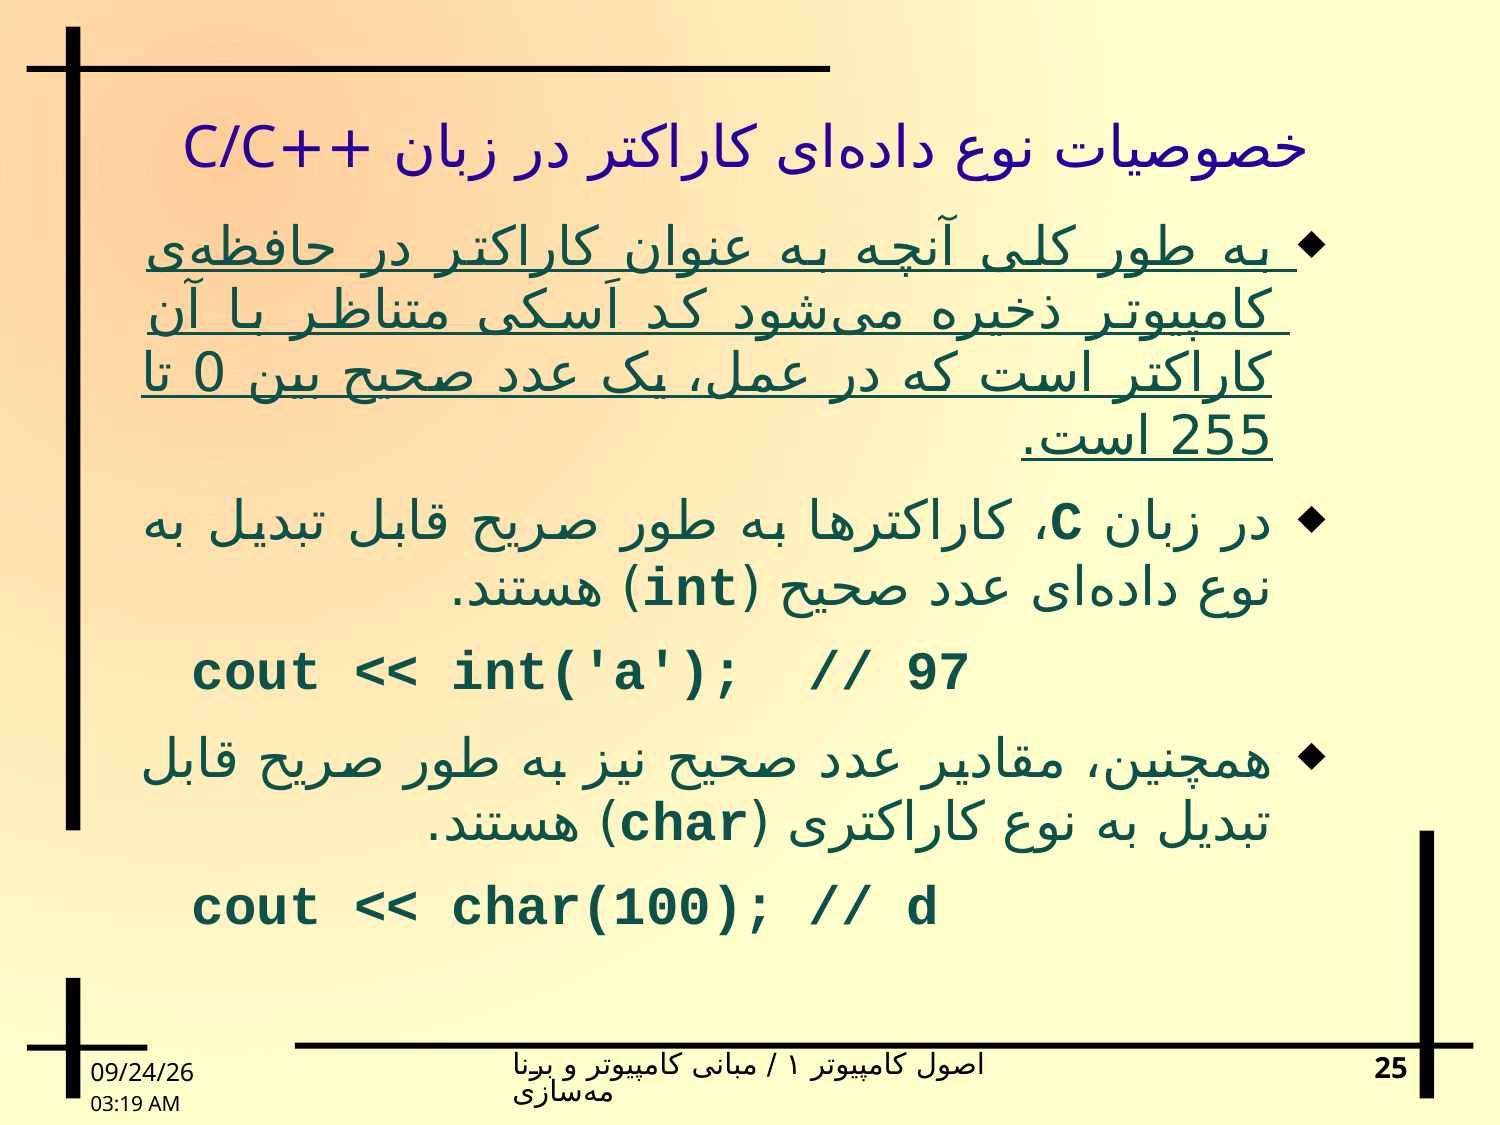

# خصوصیات نوع داده‌ای کاراکتر در زبان ++C/C
به طور کلی آنچه به عنوان کاراکتر در حافظه‌ی کامپیوتر ذخیره می‌شود کد اَسکی متناظر با آن کاراکتر است که در عمل، یک عدد صحیح بین 0 تا 255 است.
در زبان C، کاراکترها به طور صریح قابل تبدیل به نوع داده‌ای عدد صحیح (int) هستند.
cout << int('a'); // 97
همچنین، مقادیر عدد صحیح نیز به طور صریح قابل تبدیل به نوع کاراکتری (char) هستند.
cout << char(100); // d
اصول کامپیوتر ۱ / مبانی کامپیوتر و برنامه‌سازی
25